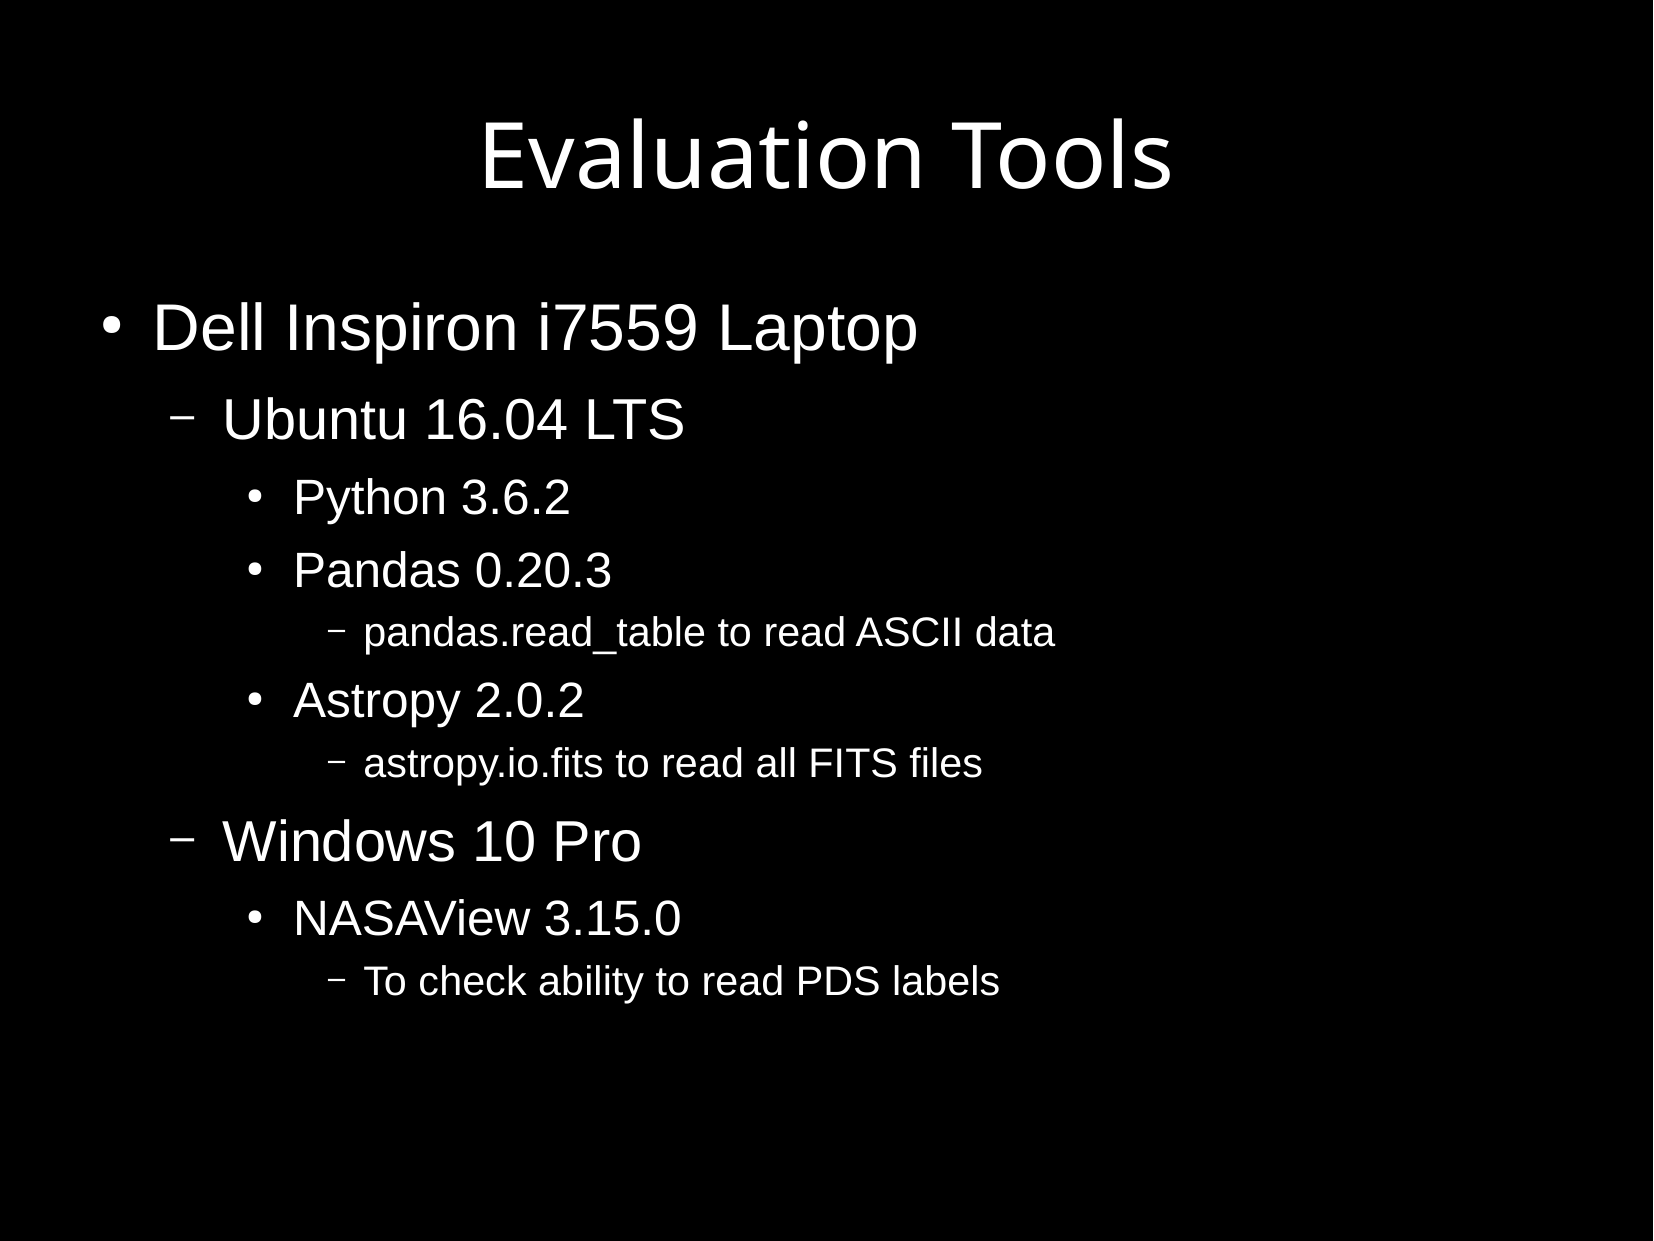

# Evaluation Tools
Dell Inspiron i7559 Laptop
Ubuntu 16.04 LTS
Python 3.6.2
Pandas 0.20.3
pandas.read_table to read ASCII data
Astropy 2.0.2
astropy.io.fits to read all FITS files
Windows 10 Pro
NASAView 3.15.0
To check ability to read PDS labels